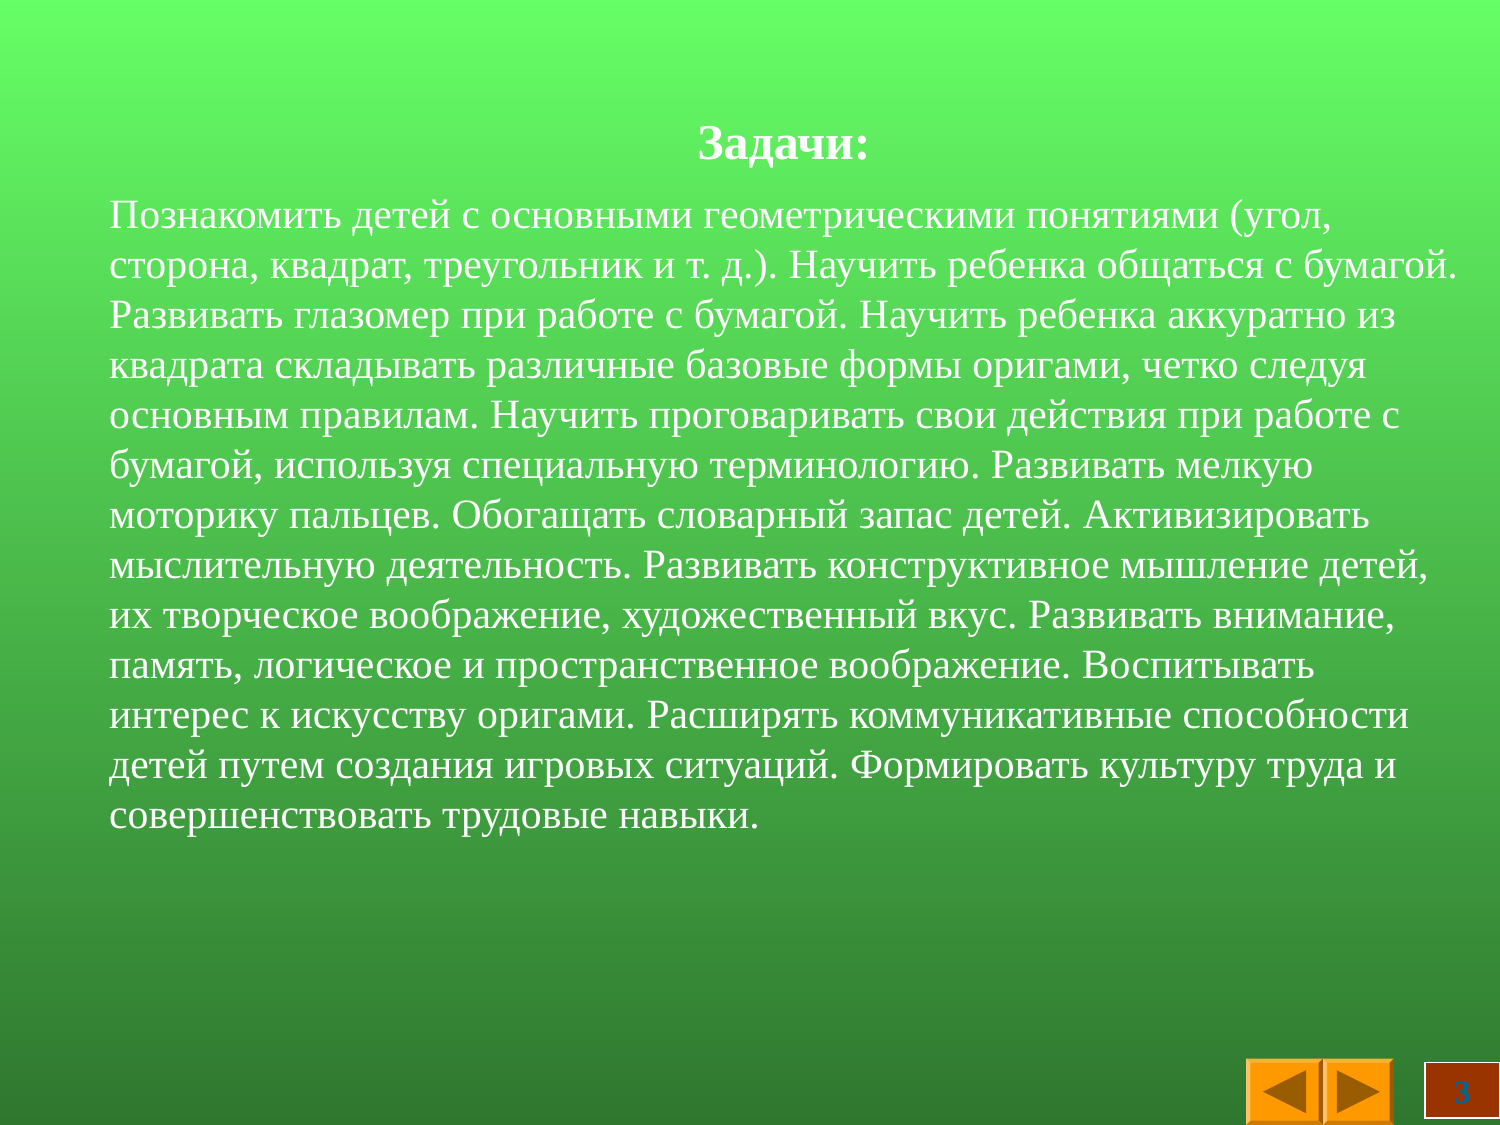

# Задачи:
Познакомить детей с основными геометрическими понятиями (угол, сторона, квадрат, треугольник и т. д.). Научить ребенка общаться с бумагой. Развивать глазомер при работе с бумагой. Научить ребенка аккуратно из квадрата складывать различные базовые формы оригами, четко следуя основным правилам. Научить проговаривать свои действия при работе с бумагой, используя специальную терминологию. Развивать мелкую моторику пальцев. Обогащать словарный запас детей. Активизировать мыслительную деятельность. Развивать конструктивное мышление детей, их творческое воображение, художественный вкус. Развивать внимание, память, логическое и пространственное воображение. Воспитывать интерес к искусству оригами. Расширять коммуникативные способности детей путем создания игровых ситуаций. Формировать культуру труда и совершенствовать трудовые навыки.
3